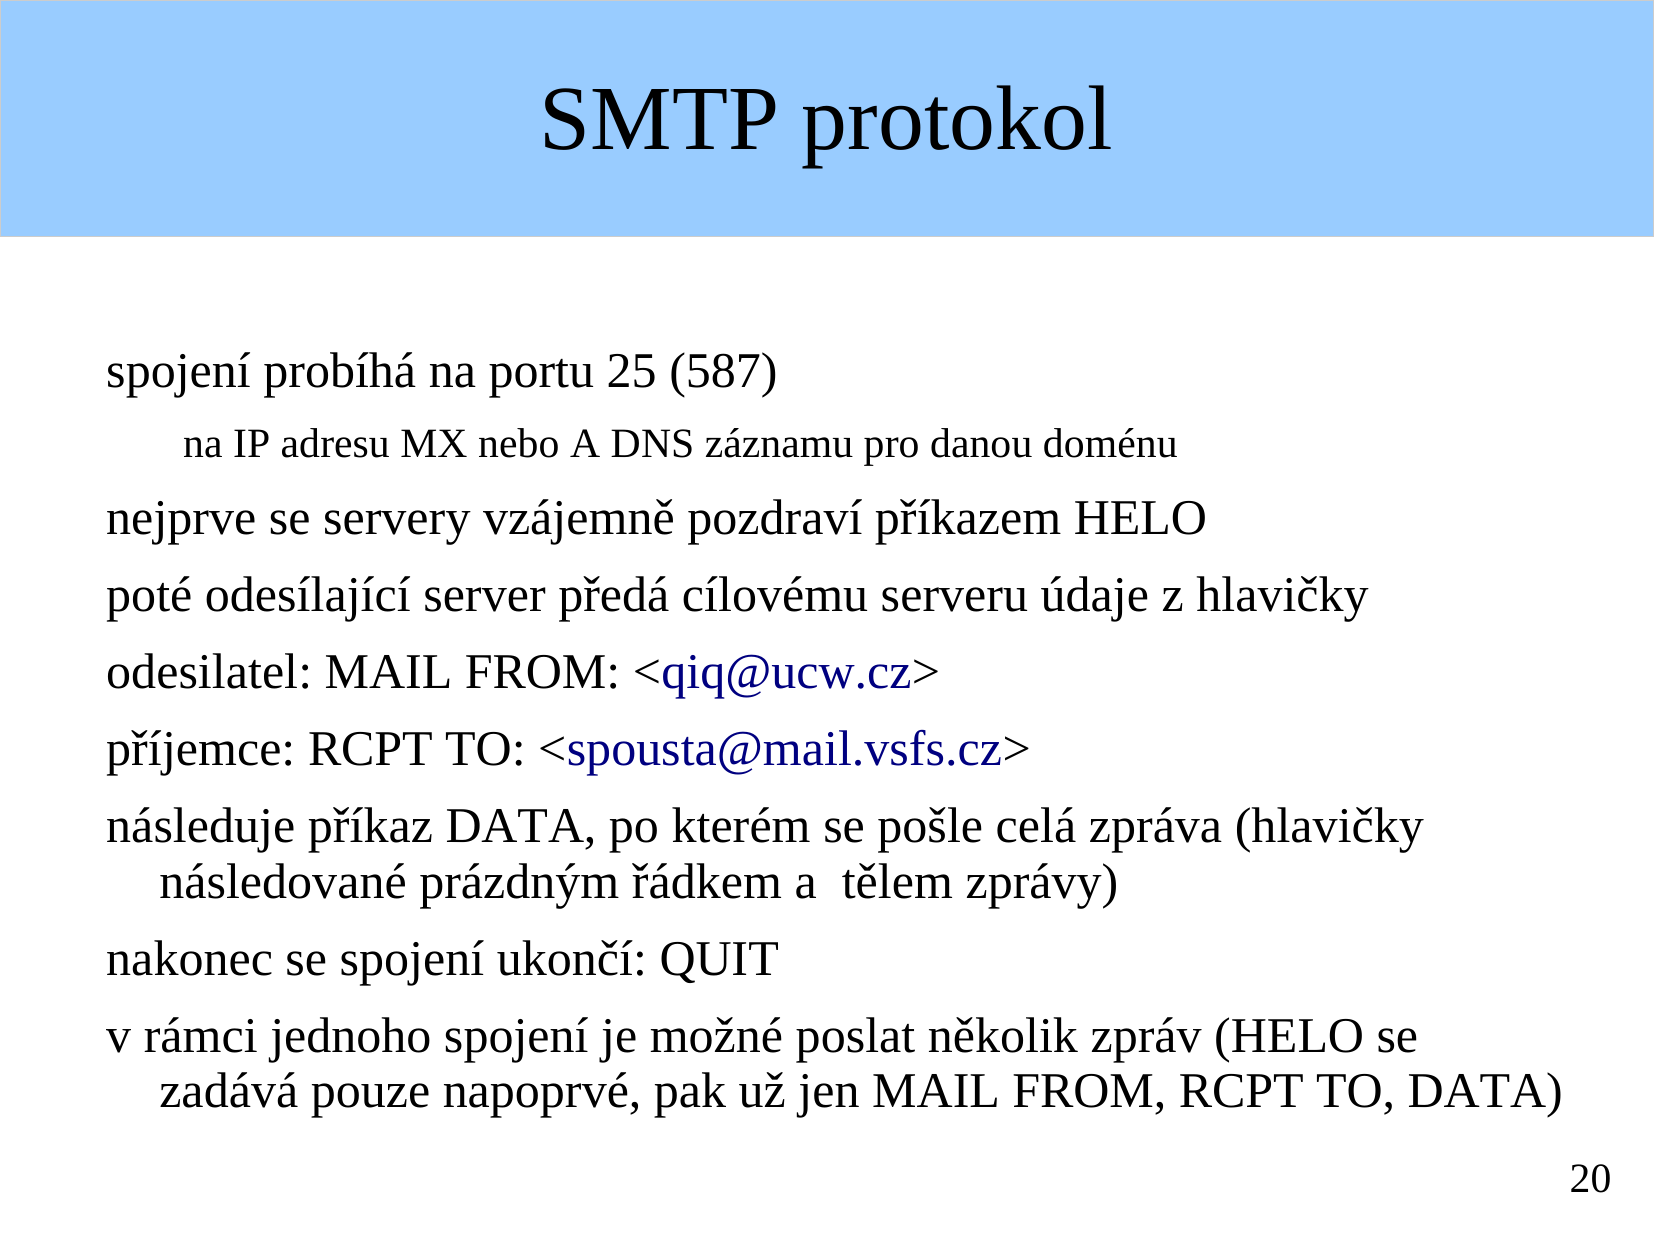

# SMTP protokol
spojení probíhá na portu 25 (587)
na IP adresu MX nebo A DNS záznamu pro danou doménu
nejprve se servery vzájemně pozdraví příkazem HELO
poté odesílající server předá cílovému serveru údaje z hlavičky
odesilatel: MAIL FROM: <qiq@ucw.cz>
příjemce: RCPT TO: <spousta@mail.vsfs.cz>
následuje příkaz DATA, po kterém se pošle celá zpráva (hlavičky následované prázdným řádkem a tělem zprávy)
nakonec se spojení ukončí: QUIT
v rámci jednoho spojení je možné poslat několik zpráv (HELO se zadává pouze napoprvé, pak už jen MAIL FROM, RCPT TO, DATA)